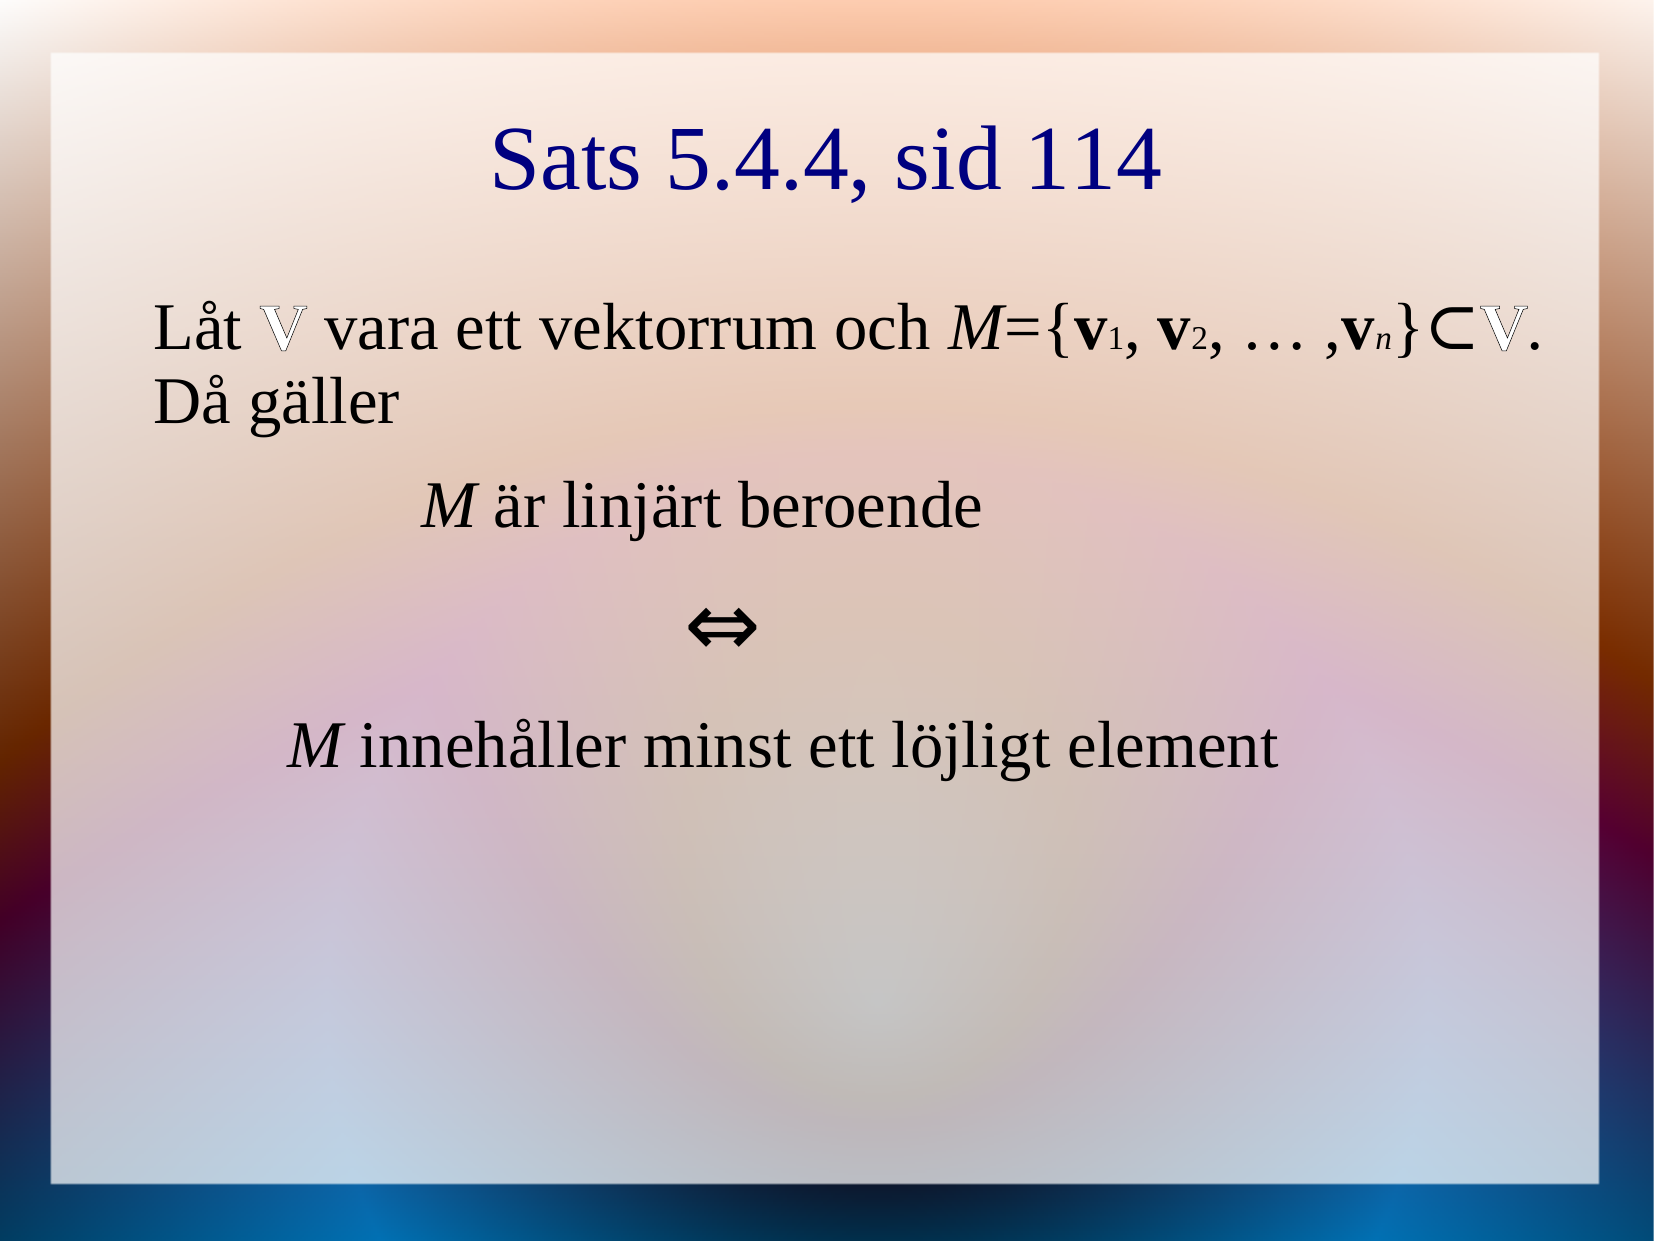

# Sats 5.4.4, sid 114
Låt V vara ett vektorrum och M={v1, v2, … ,vn}⊂V. Då gäller
 M är linjärt beroende
 ⇔
 M innehåller minst ett löjligt element